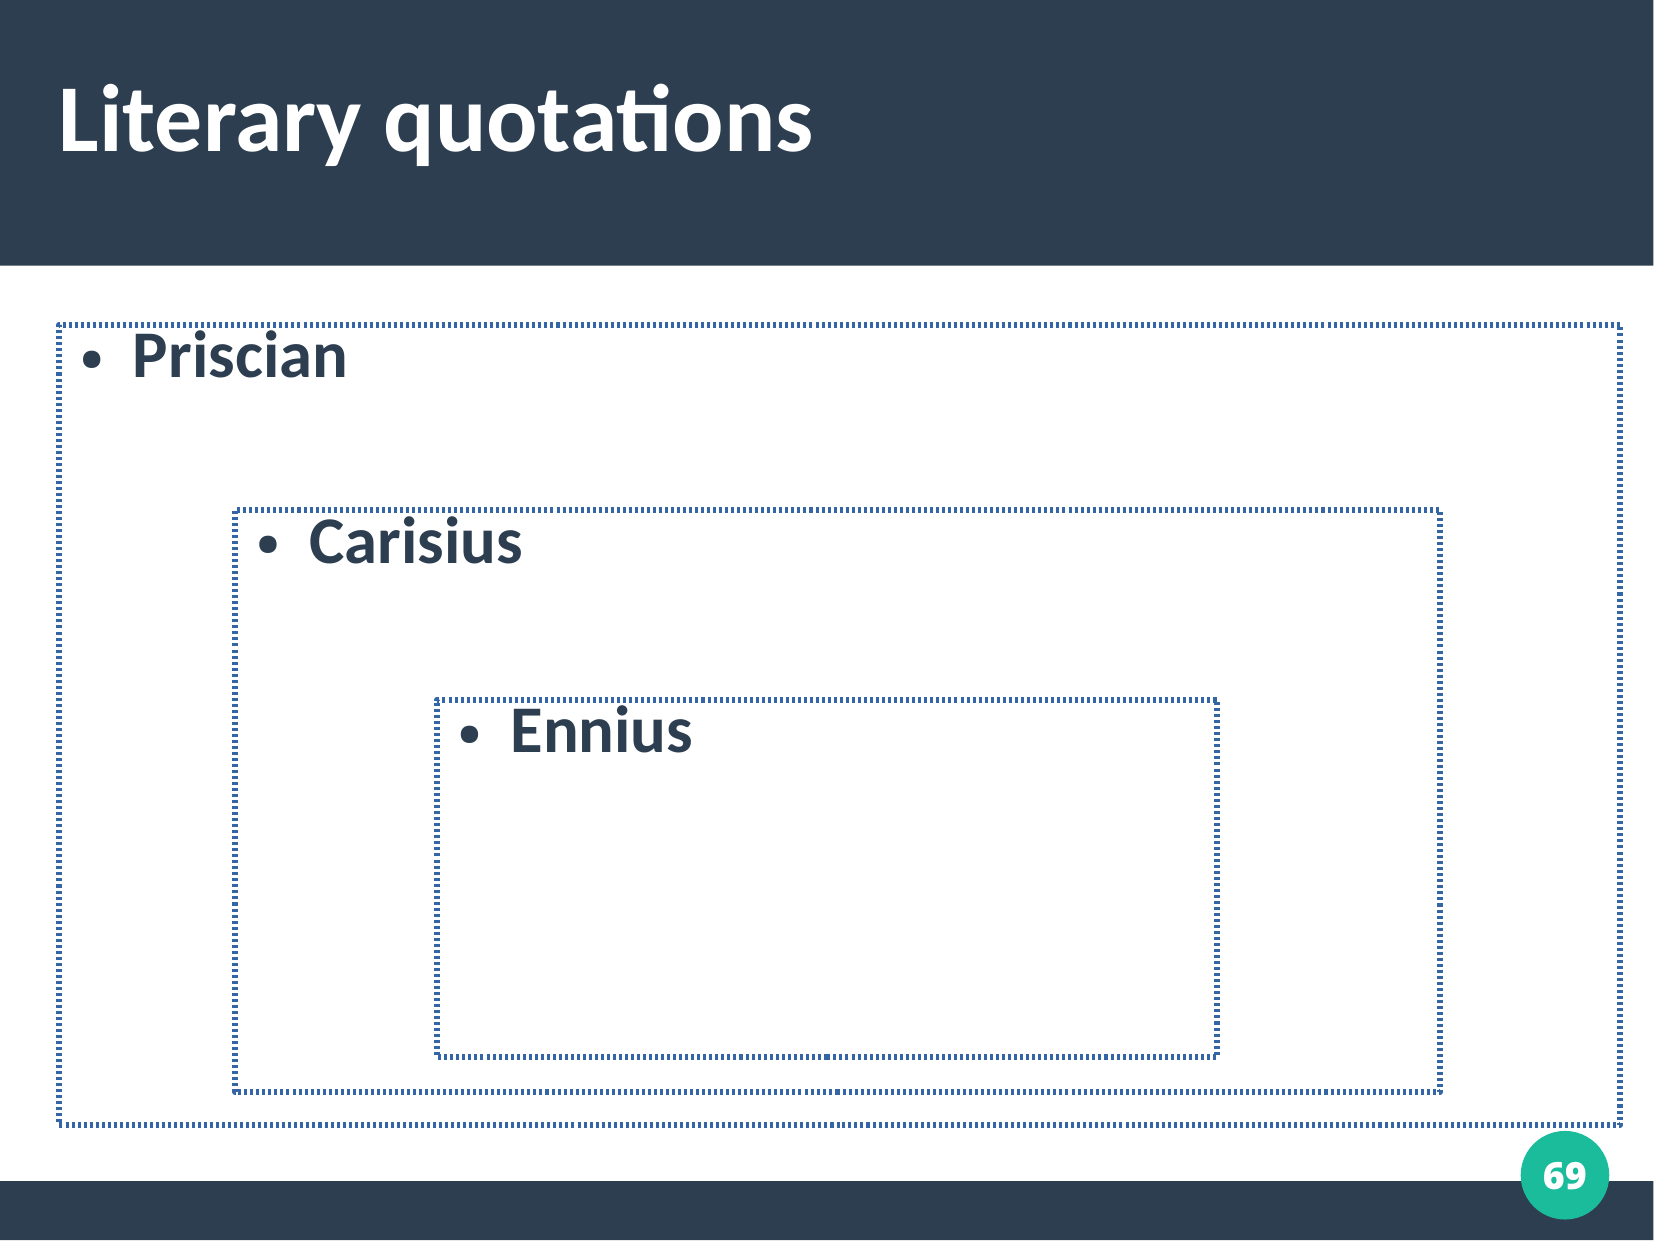

# Literary quotations
Priscian
Carisius
Ennius
69